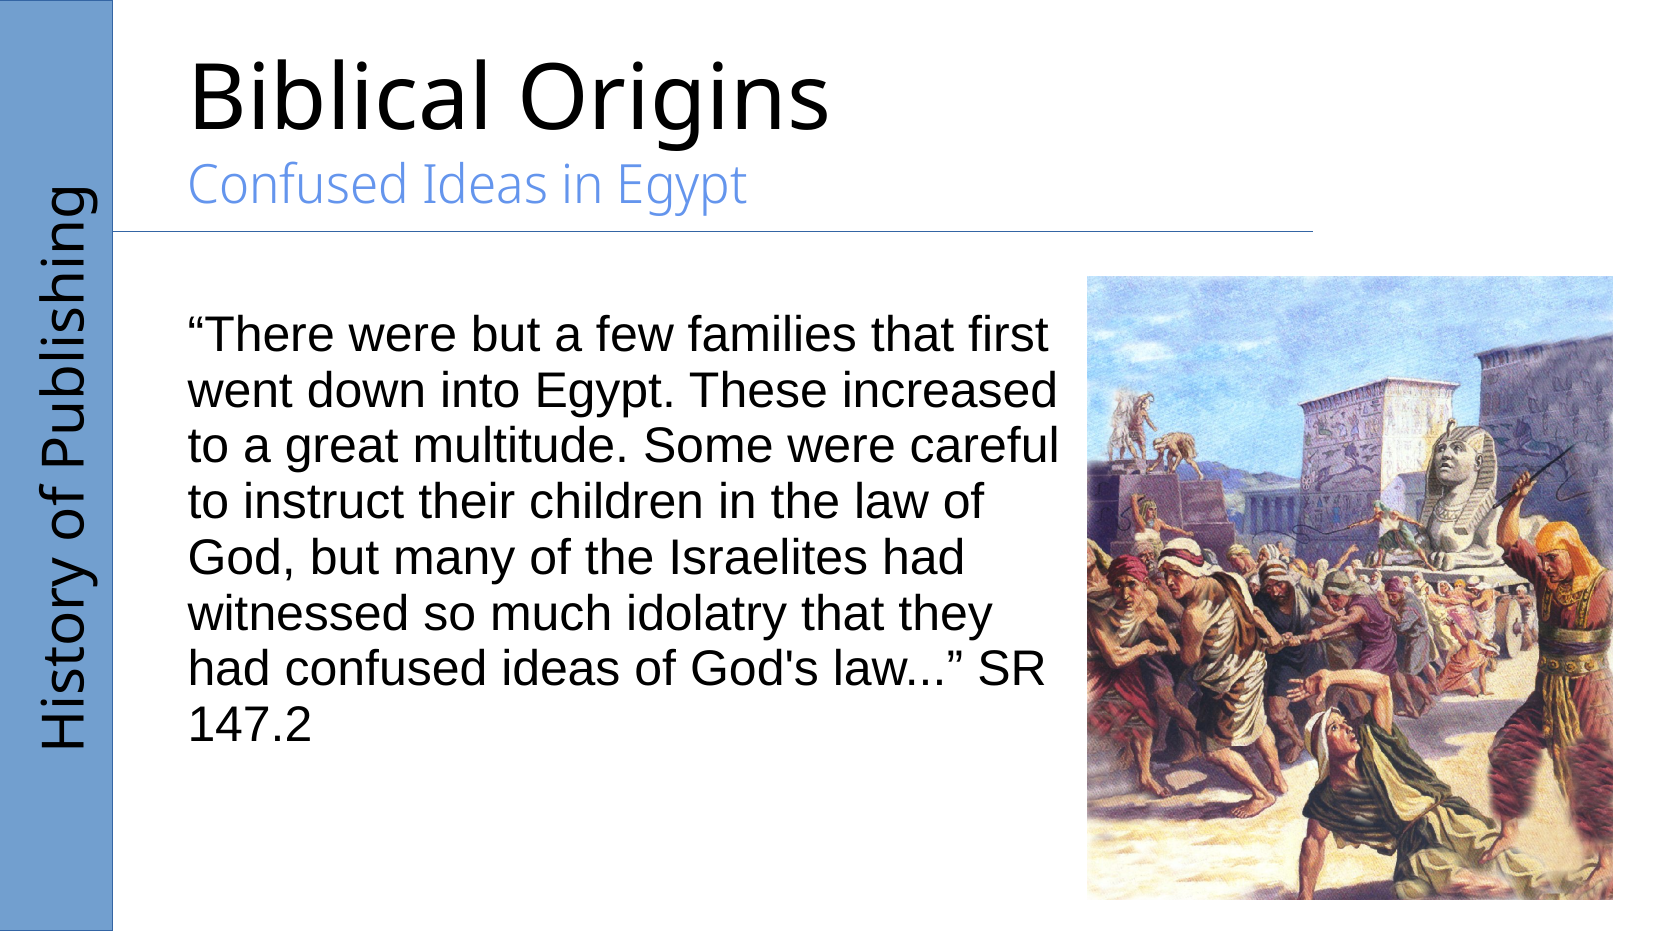

# Biblical Origins
Confused Ideas in Egypt
“There were but a few families that first went down into Egypt. These increased to a great multitude. Some were careful to instruct their children in the law of God, but many of the Israelites had witnessed so much idolatry that they had confused ideas of God's law...” SR 147.2
History of Publishing